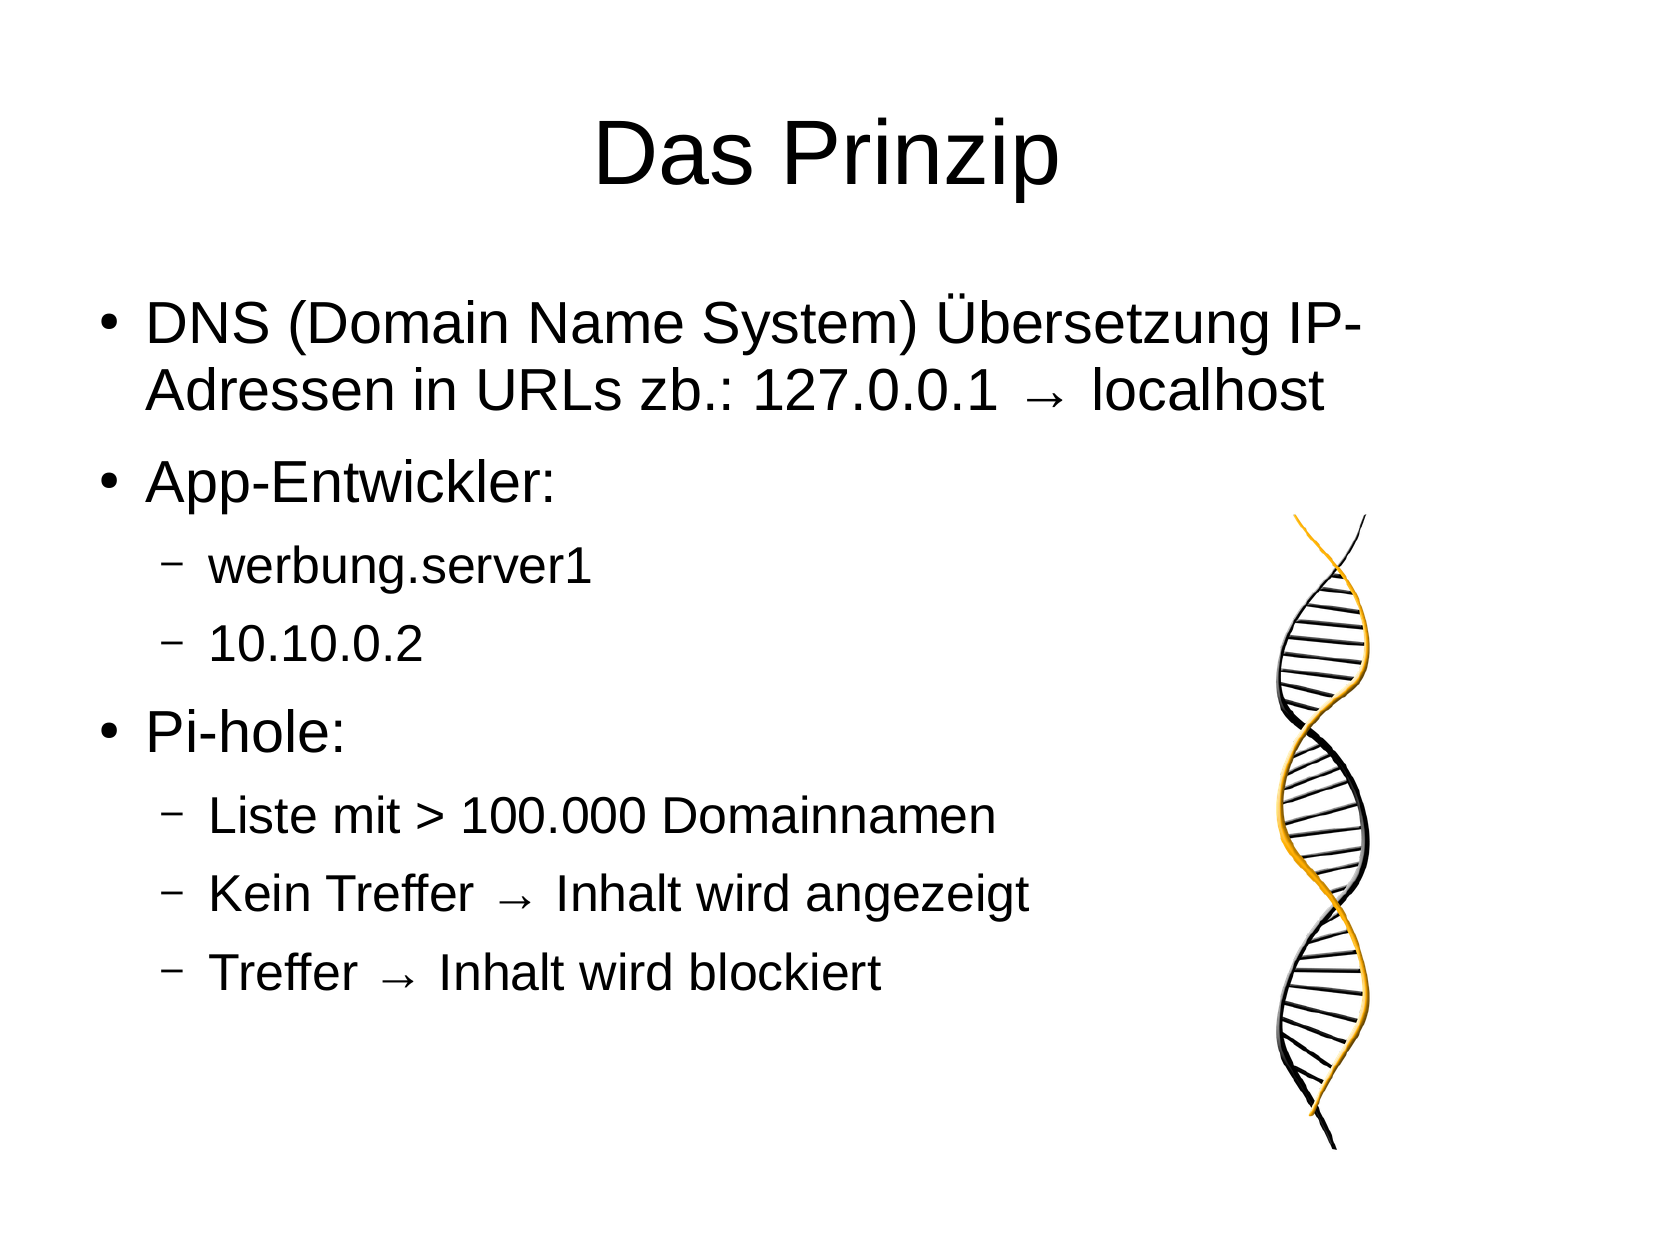

# Das Prinzip
DNS (Domain Name System) Übersetzung IP-Adressen in URLs zb.: 127.0.0.1 → localhost
App-Entwickler:
werbung.server1
10.10.0.2
Pi-hole:
Liste mit > 100.000 Domainnamen
Kein Treffer → Inhalt wird angezeigt
Treffer → Inhalt wird blockiert